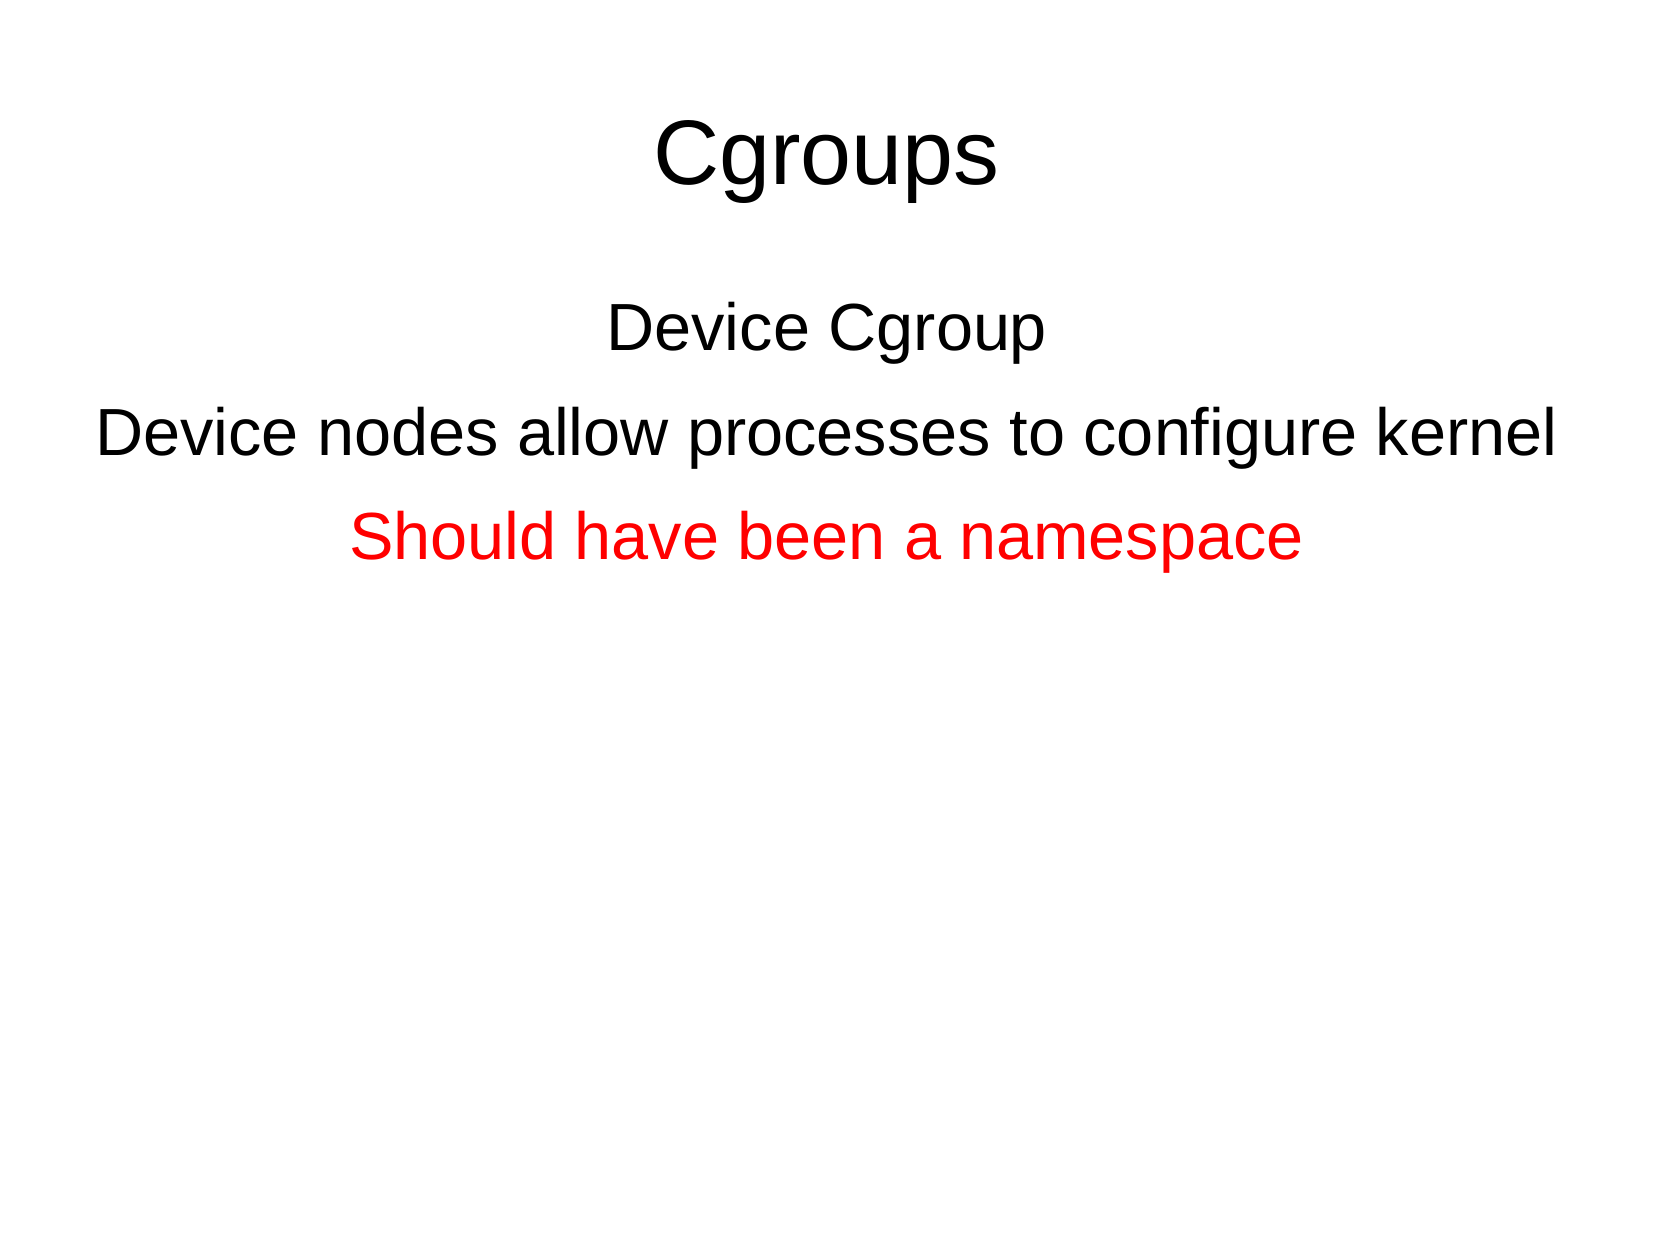

# Cgroups
Device Cgroup
Device nodes allow processes to configure kernel
Should have been a namespace